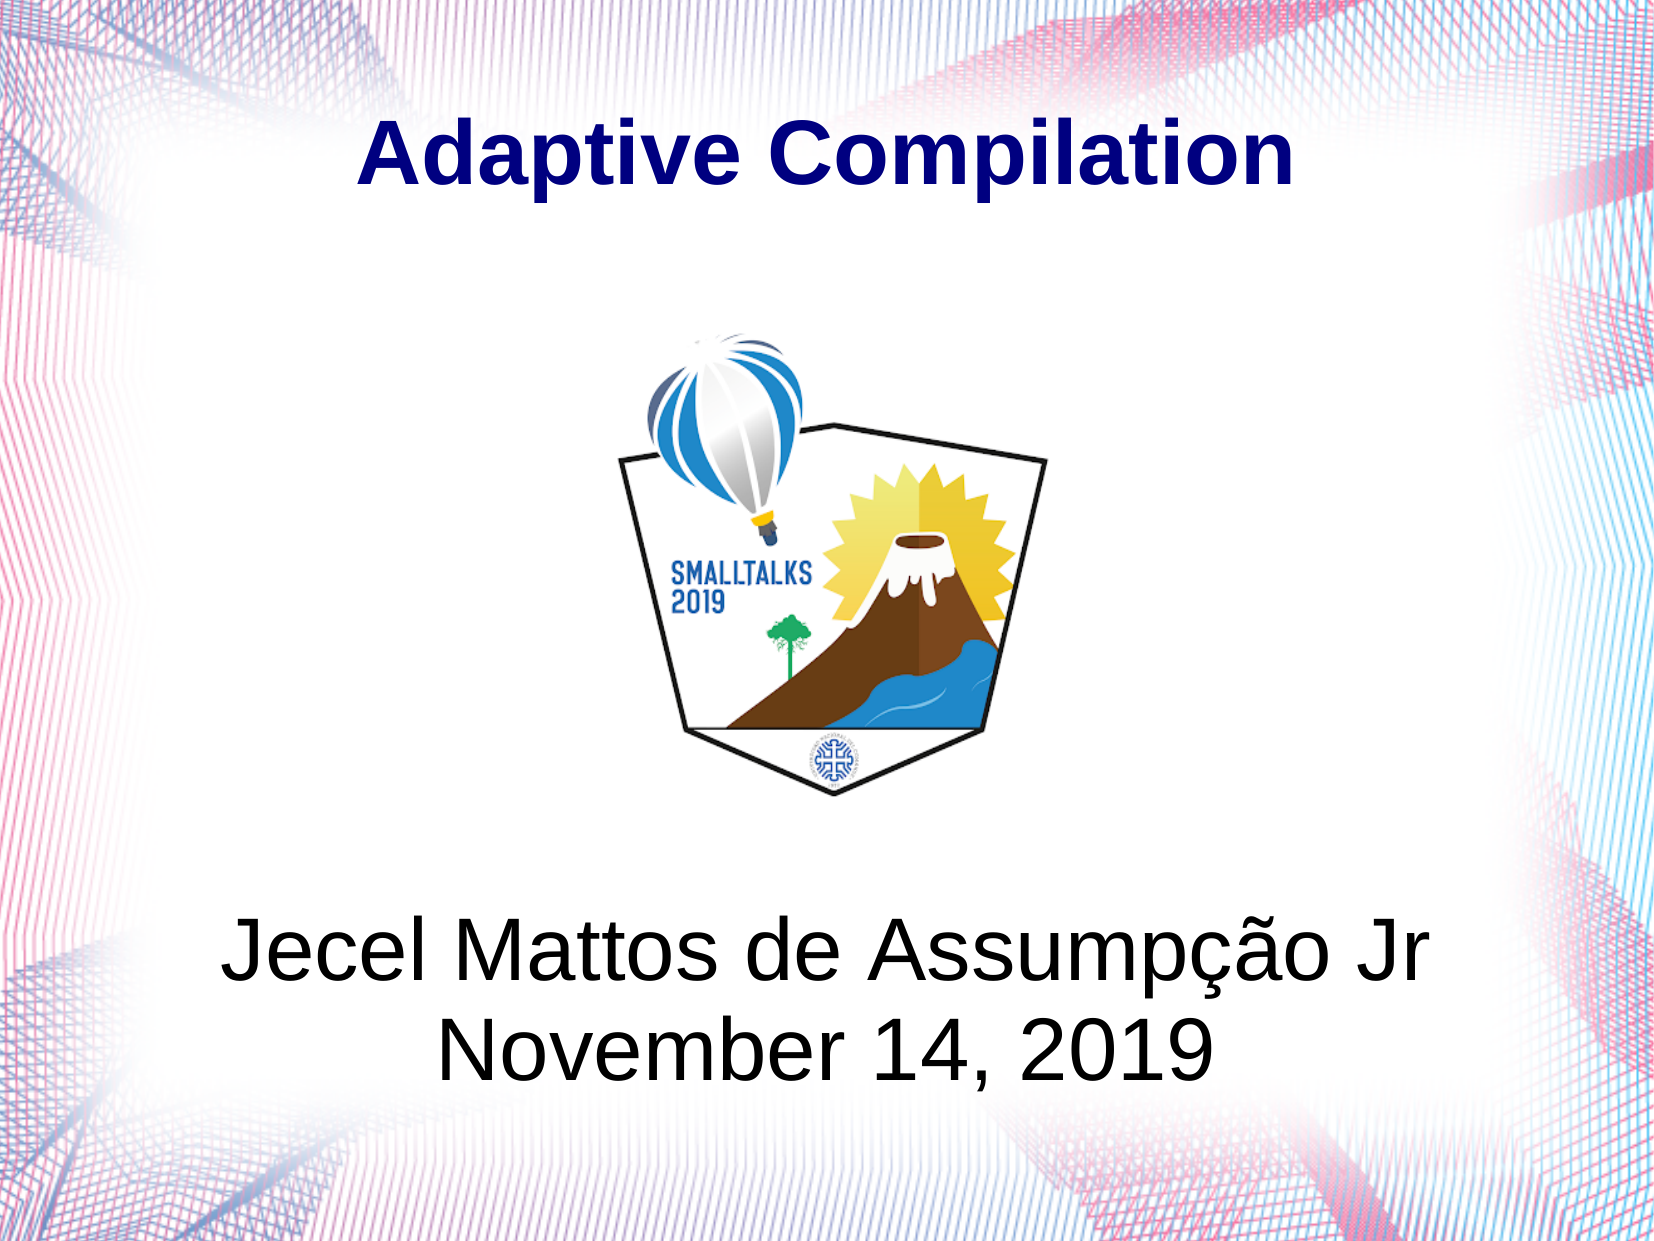

# Adaptive Compilation
Jecel Mattos de Assumpção Jr
November 14, 2019